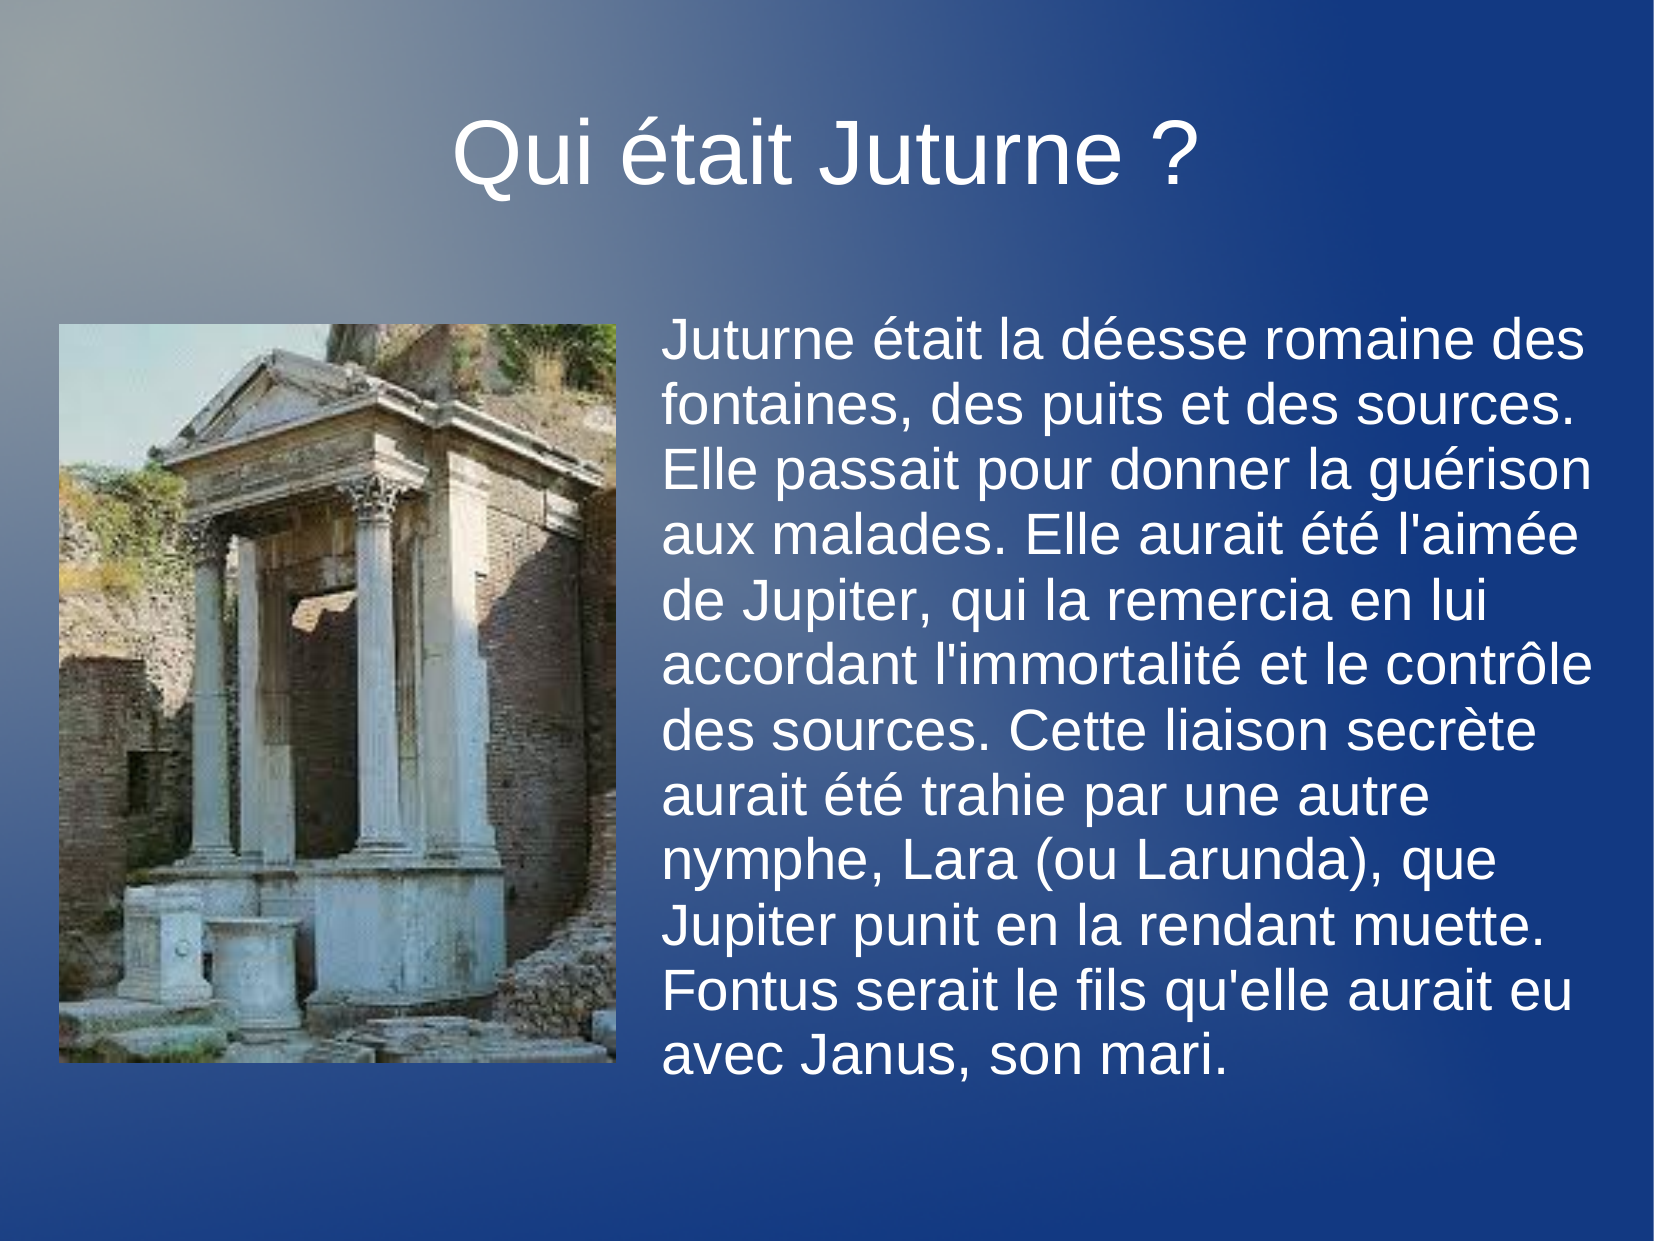

# Qui était Juturne ?
Juturne était la déesse romaine des fontaines, des puits et des sources. Elle passait pour donner la guérison aux malades. Elle aurait été l'aimée de Jupiter, qui la remercia en lui accordant l'immortalité et le contrôle des sources. Cette liaison secrète aurait été trahie par une autre nymphe, Lara (ou Larunda), que Jupiter punit en la rendant muette. Fontus serait le fils qu'elle aurait eu avec Janus, son mari.